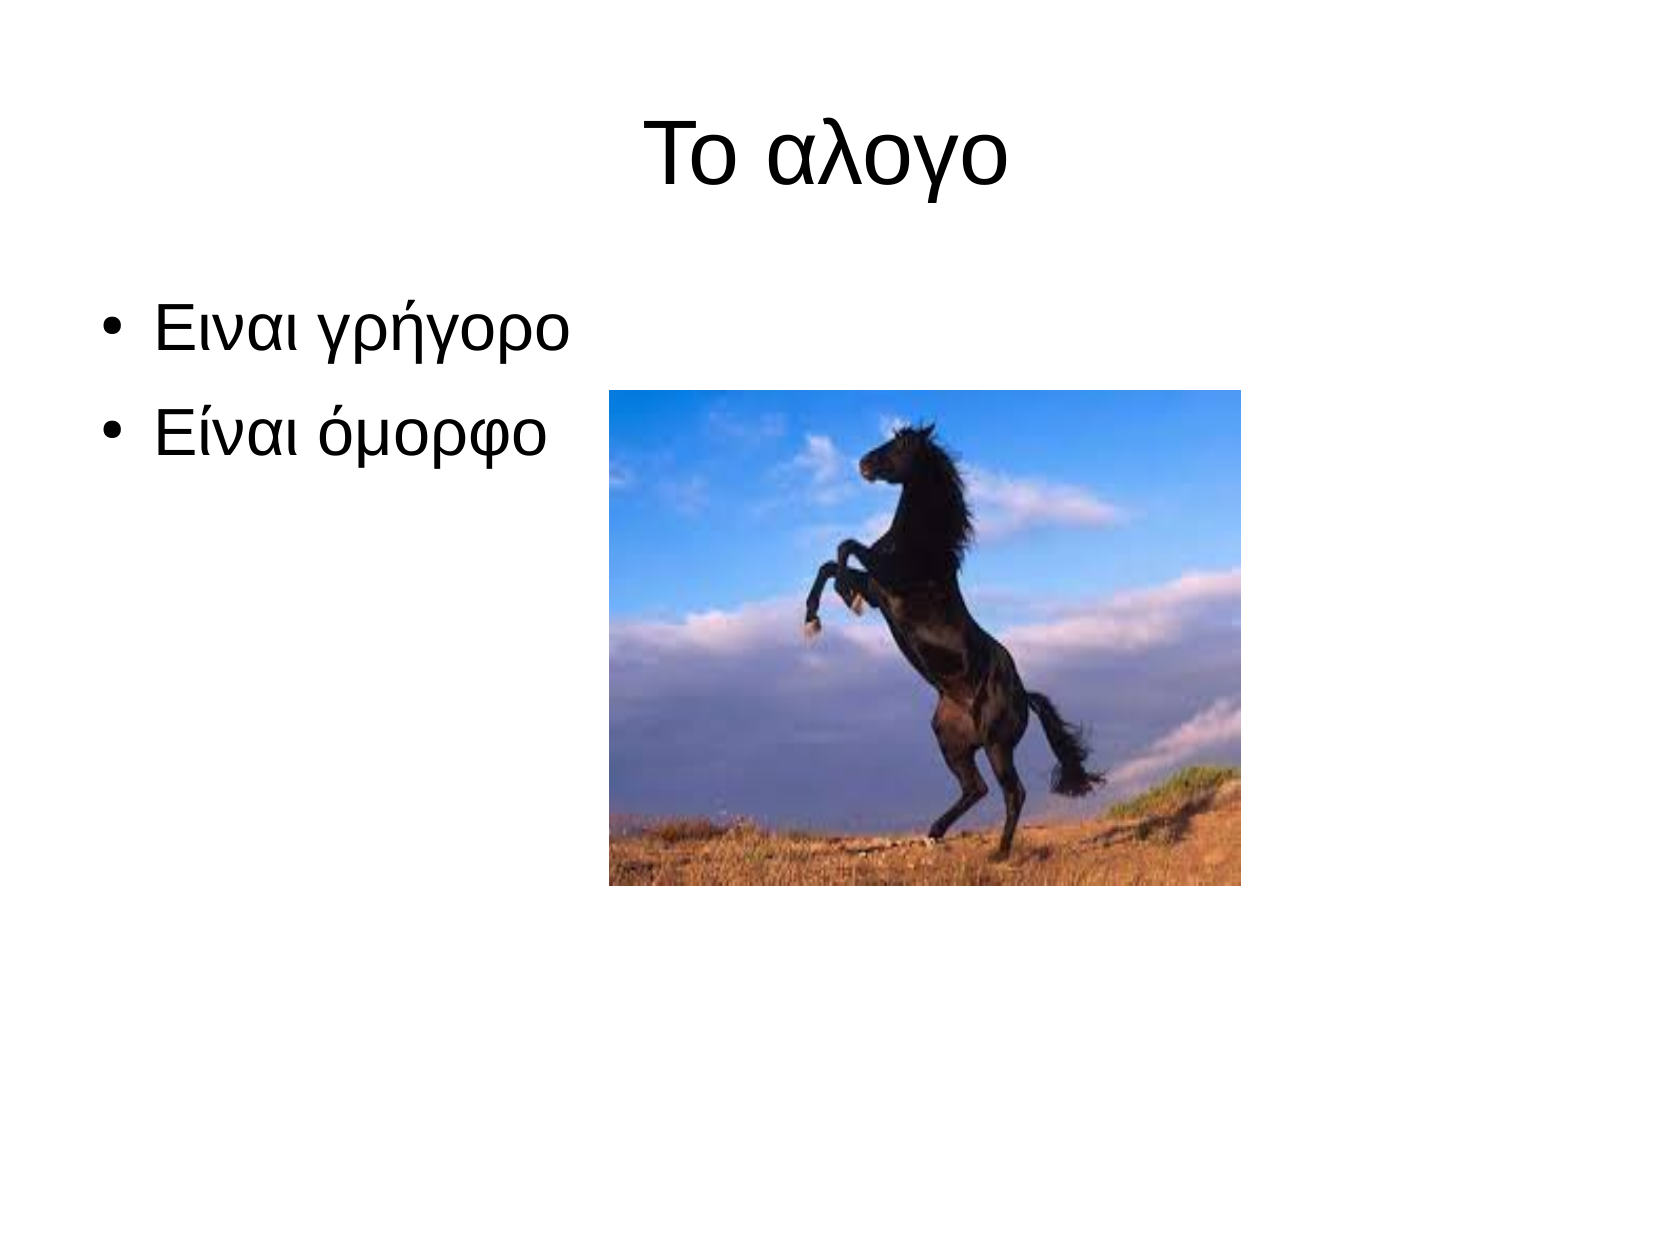

# Το αλογο
Ειναι γρήγορο
Είναι όμορφο